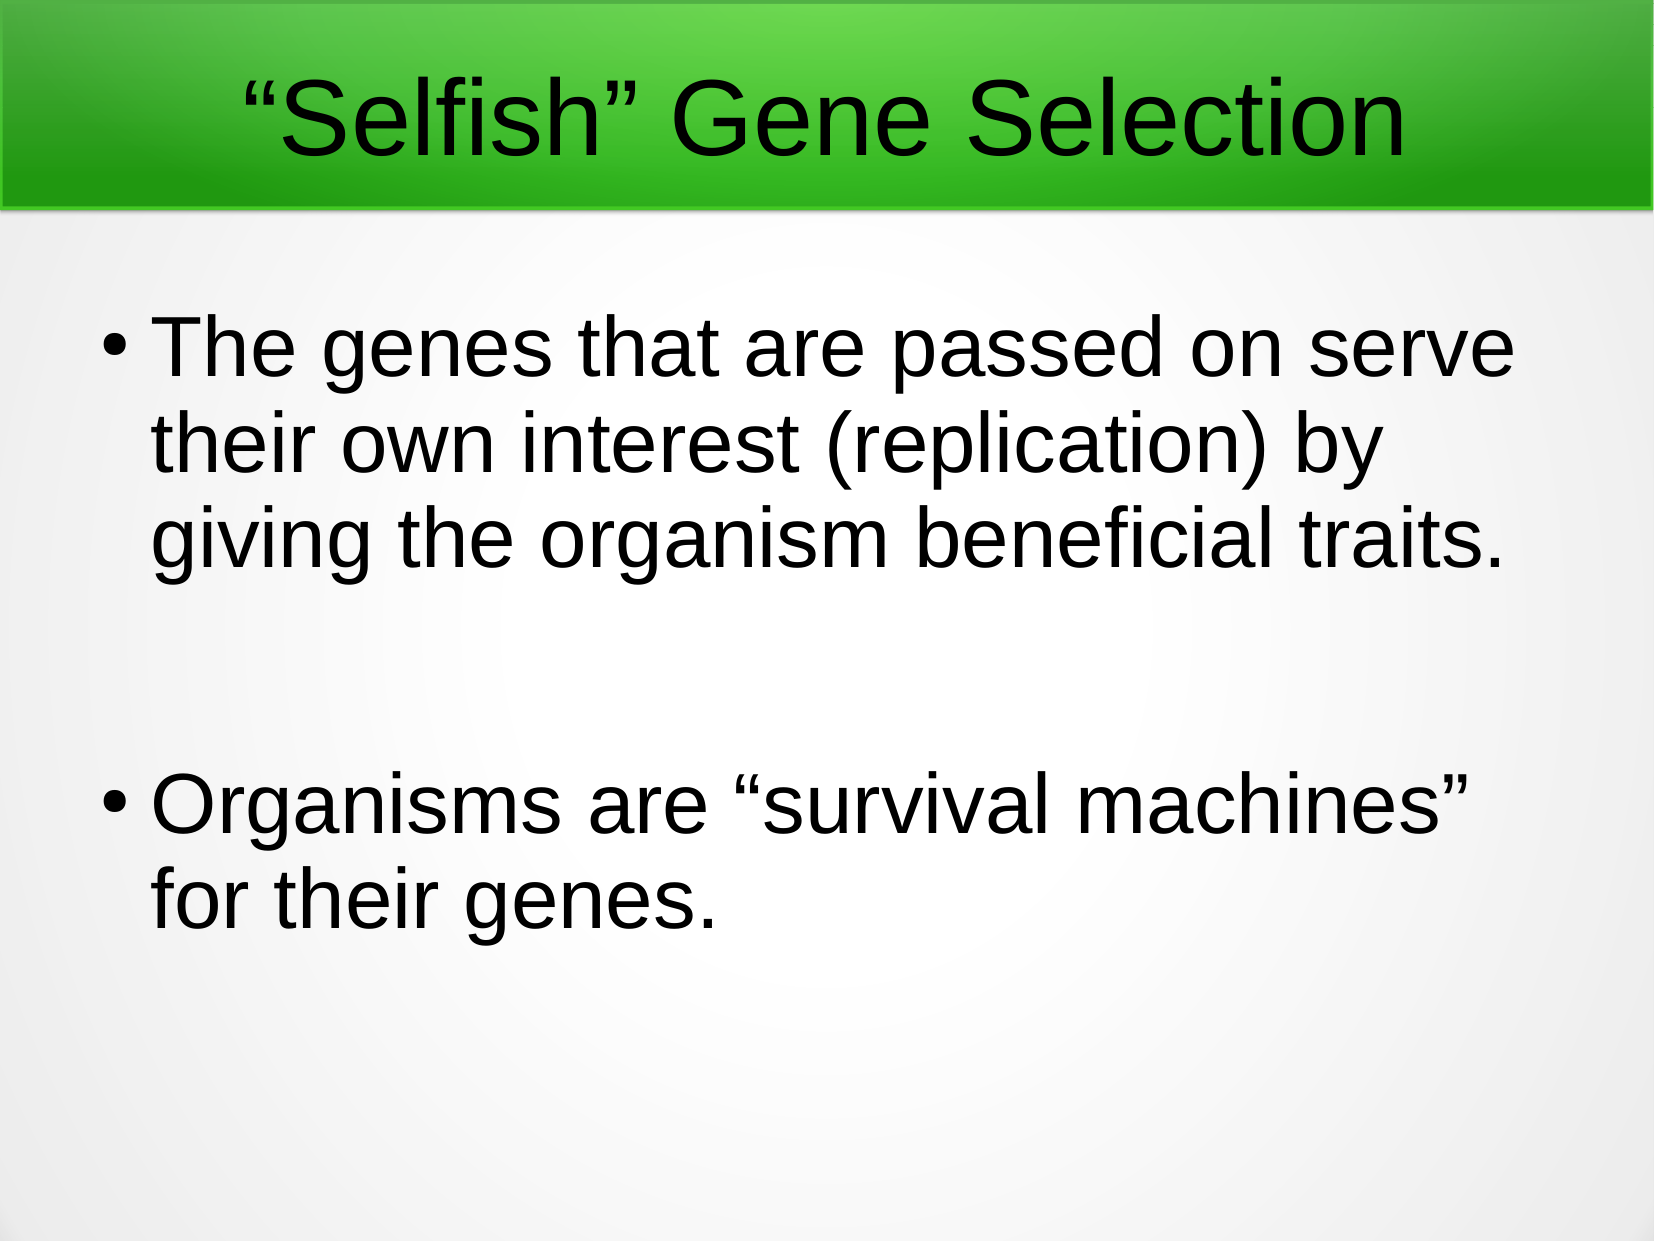

# “Selfish” Gene Selection
The genes that are passed on serve their own interest (replication) by giving the organism beneficial traits.
Organisms are “survival machines” for their genes.